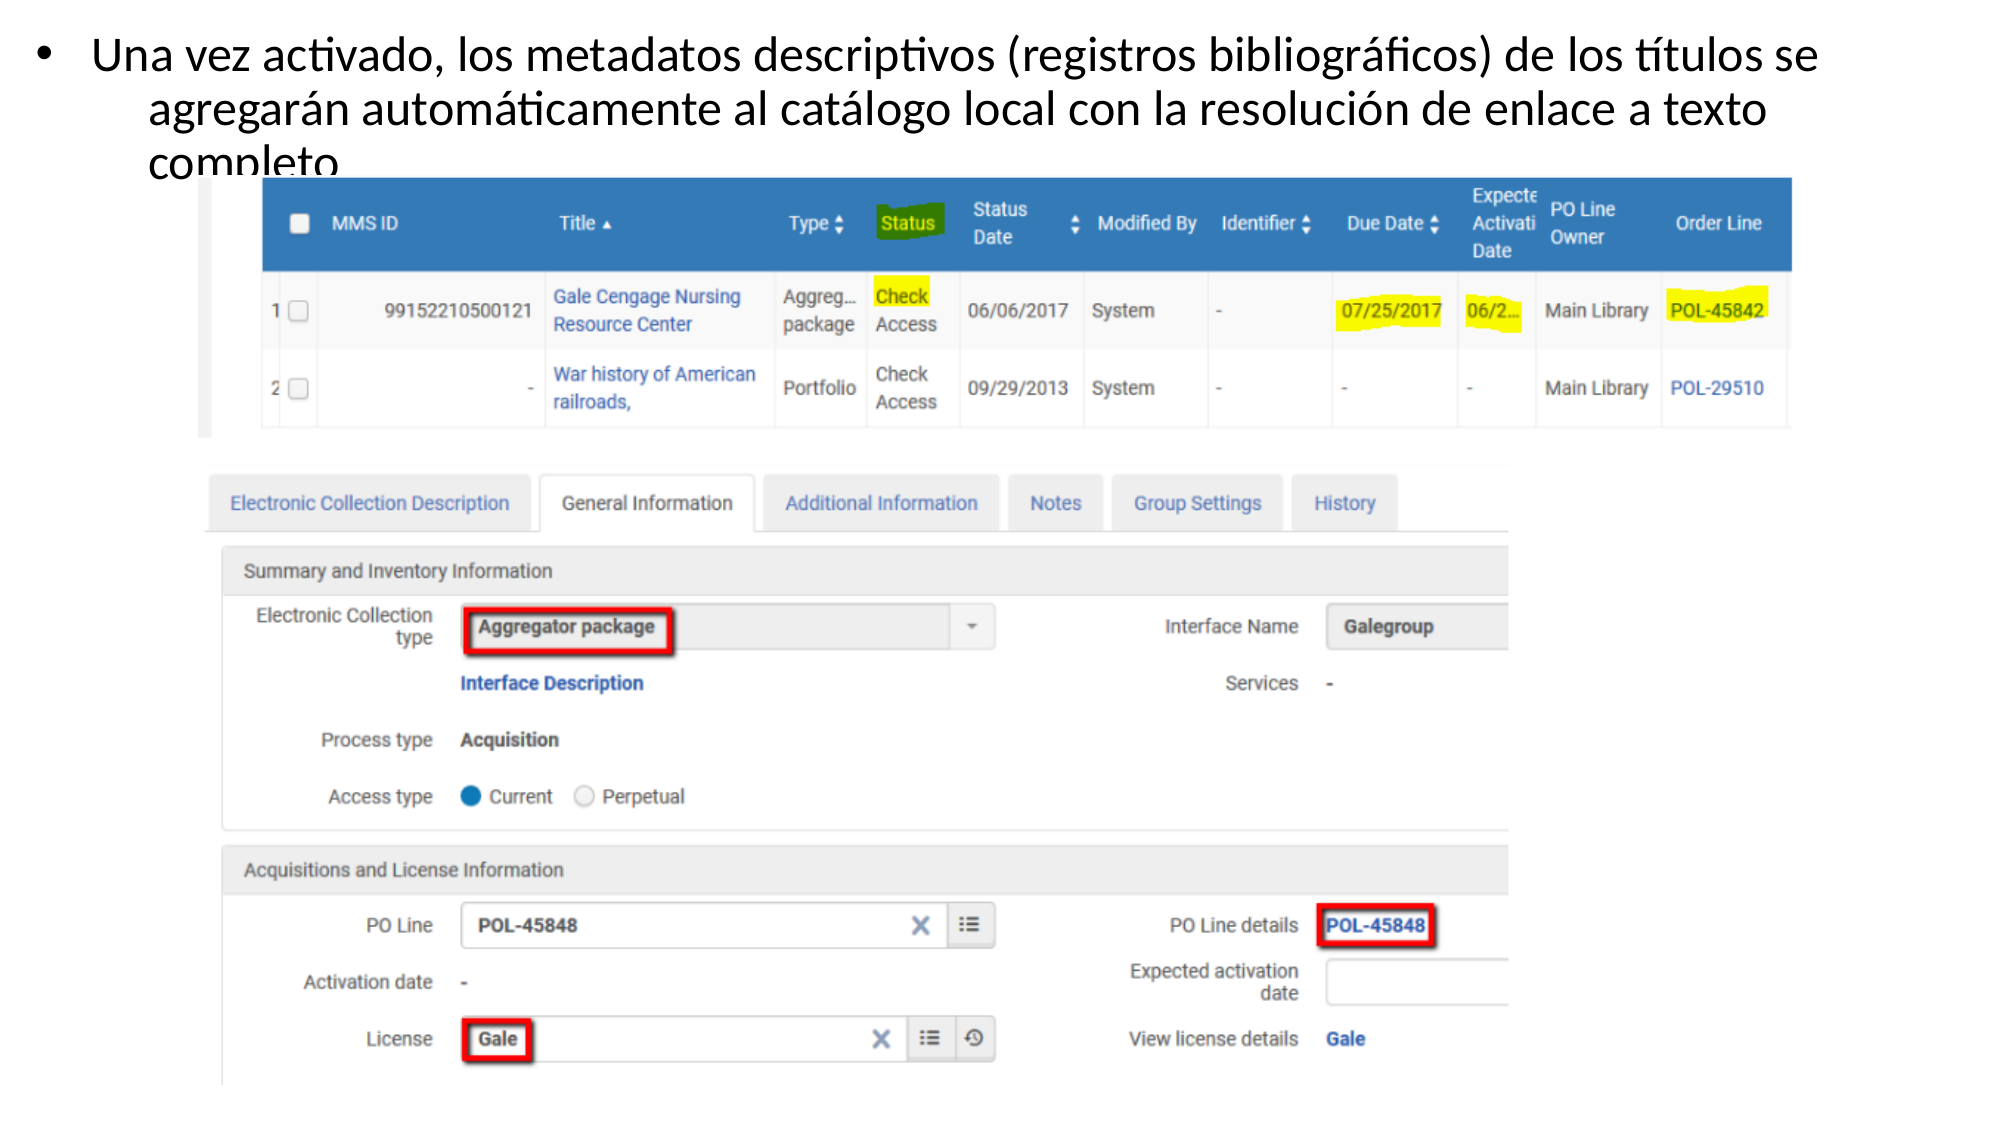

# Una vez activado, los metadatos descriptivos (registros bibliográficos) de los títulos se agregarán automáticamente al catálogo local con la resolución de enlace a texto completo